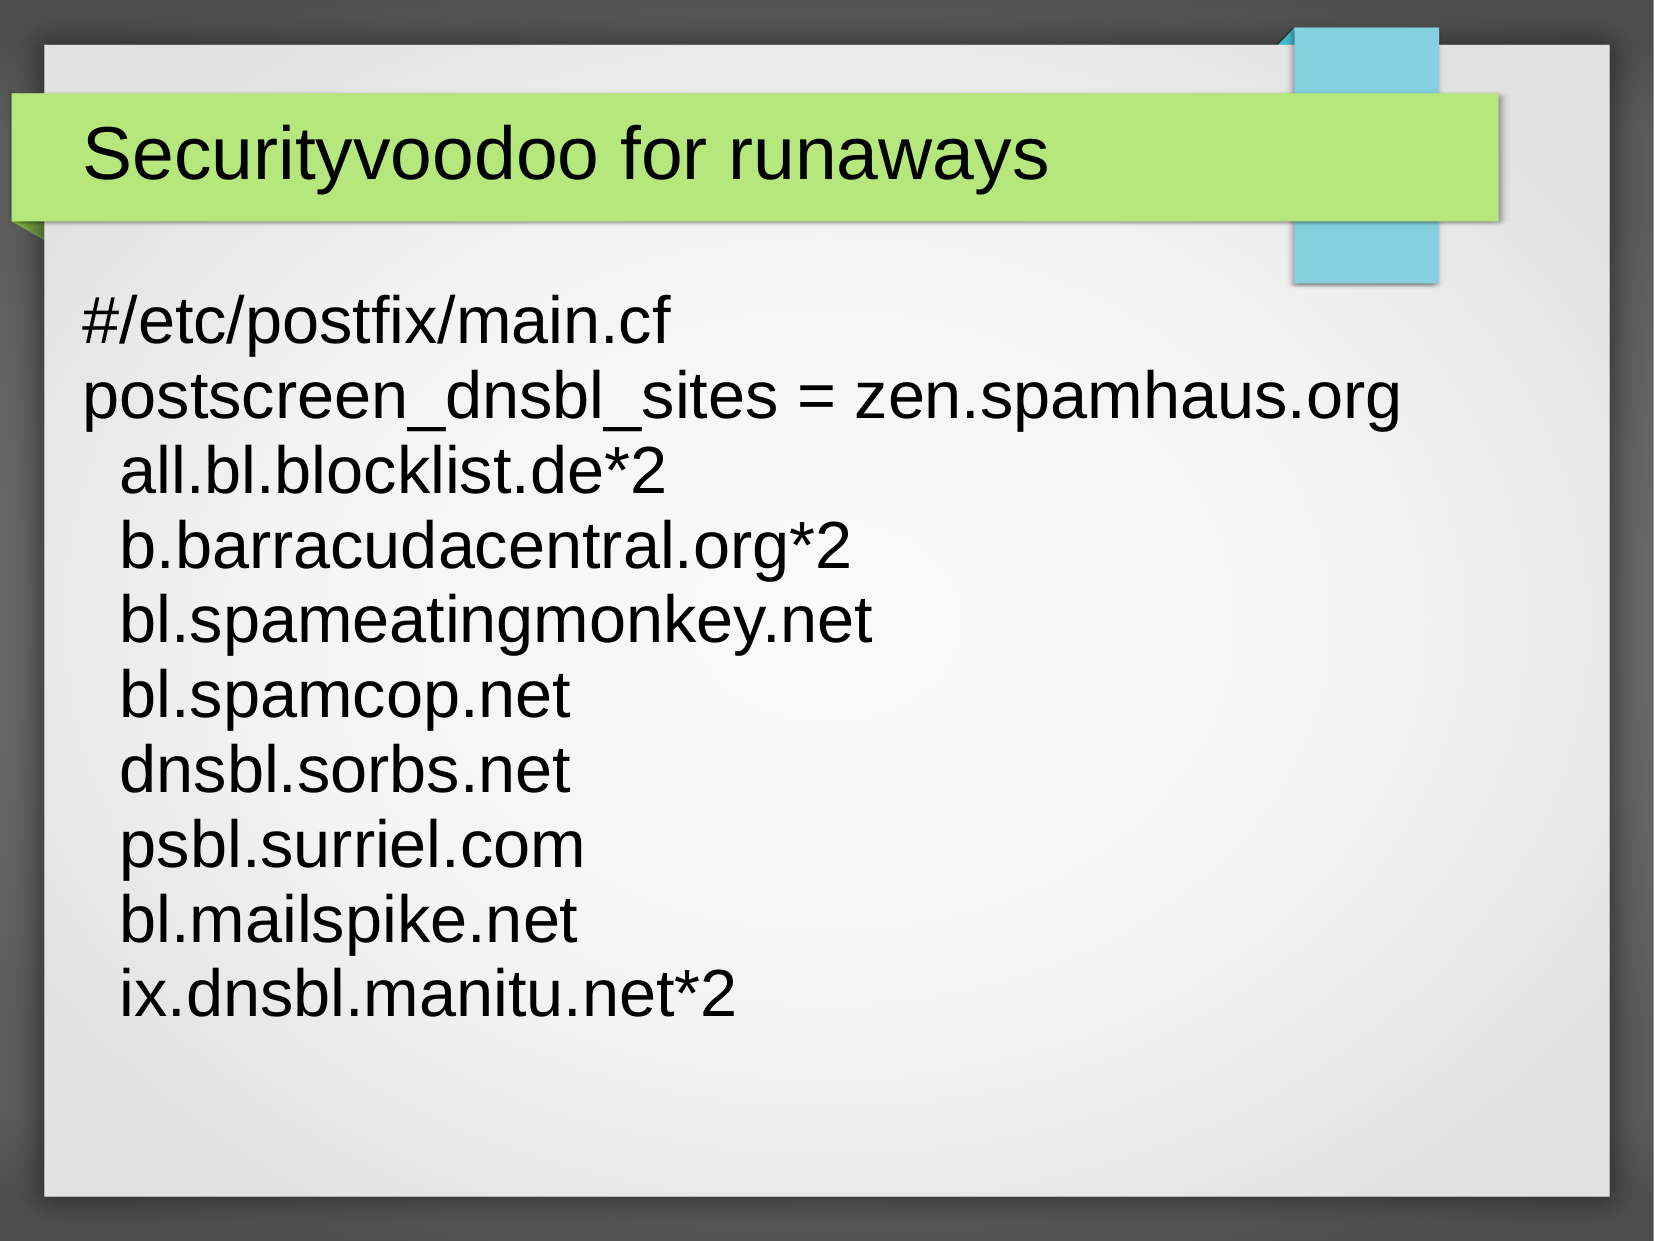

# Securityvoodoo for runaways
#/etc/postfix/main.cf
postscreen_dnsbl_sites = zen.spamhaus.org
 all.bl.blocklist.de*2
 b.barracudacentral.org*2
 bl.spameatingmonkey.net
 bl.spamcop.net
 dnsbl.sorbs.net
 psbl.surriel.com
 bl.mailspike.net
 ix.dnsbl.manitu.net*2
#/etc/postfix/main.cf
postscreen_dnsbl_sites = zen.spamhaus.org